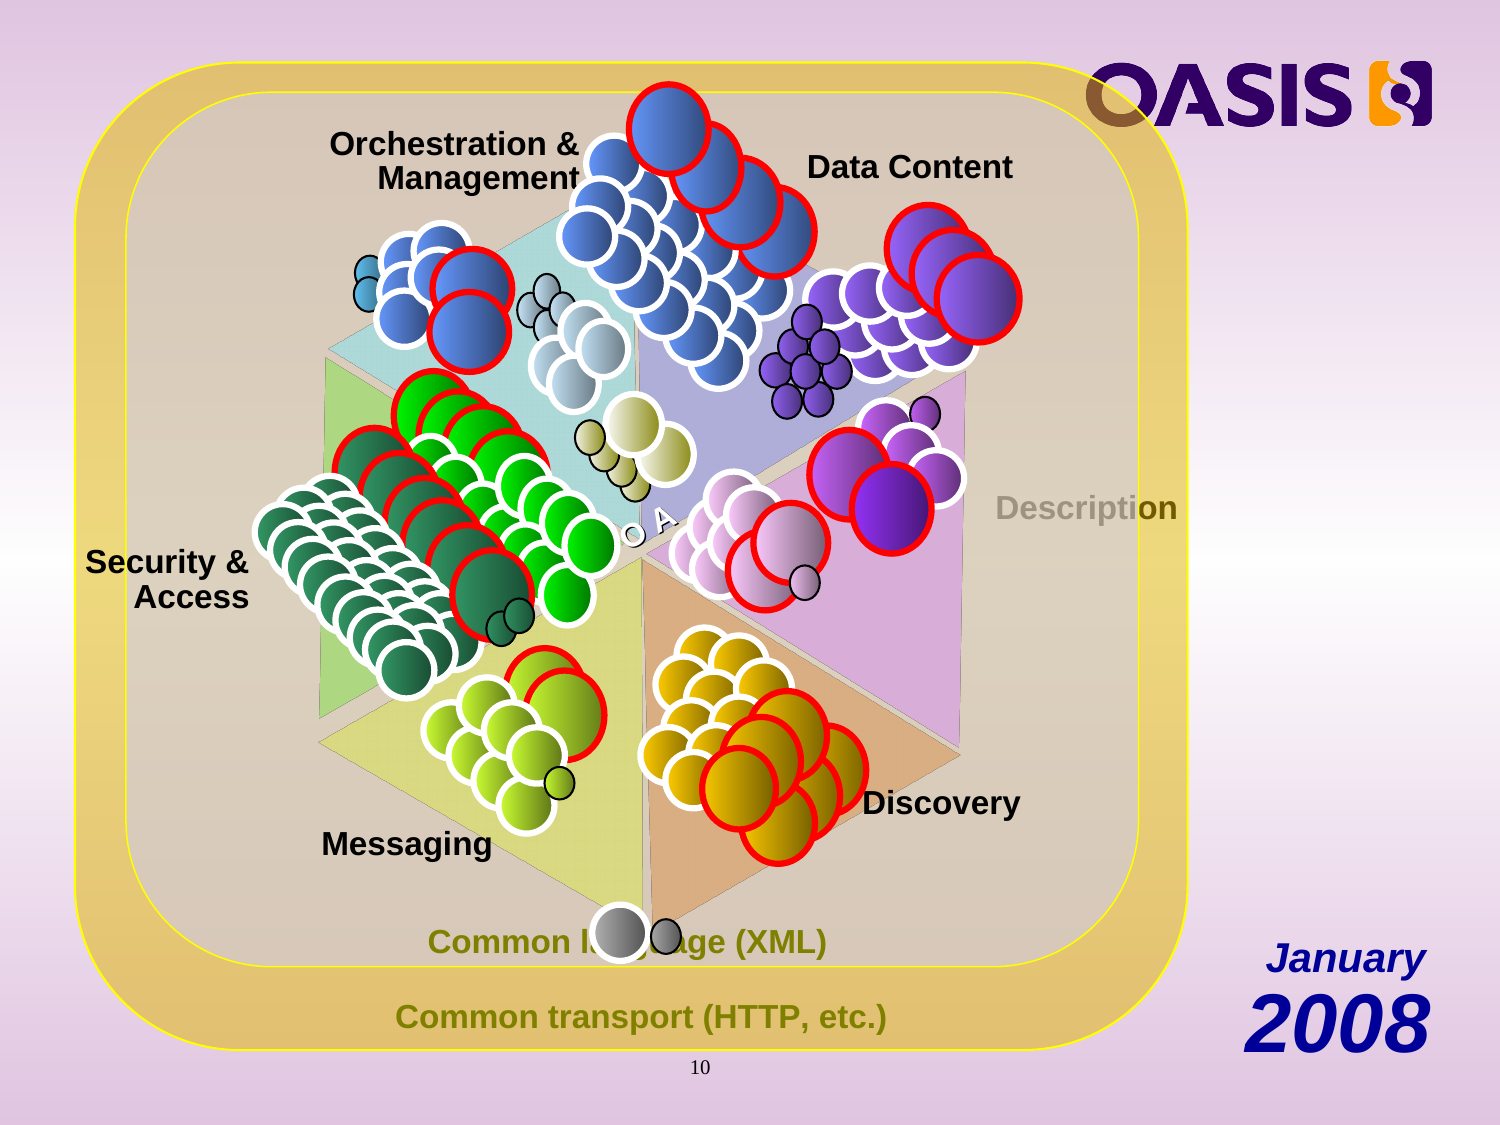

Orchestration & Management
Data Content
S O A
Security & Access
Discovery
Messaging
Common language (XML)‏
Common transport (HTTP, etc.)‏
Description
January
2008